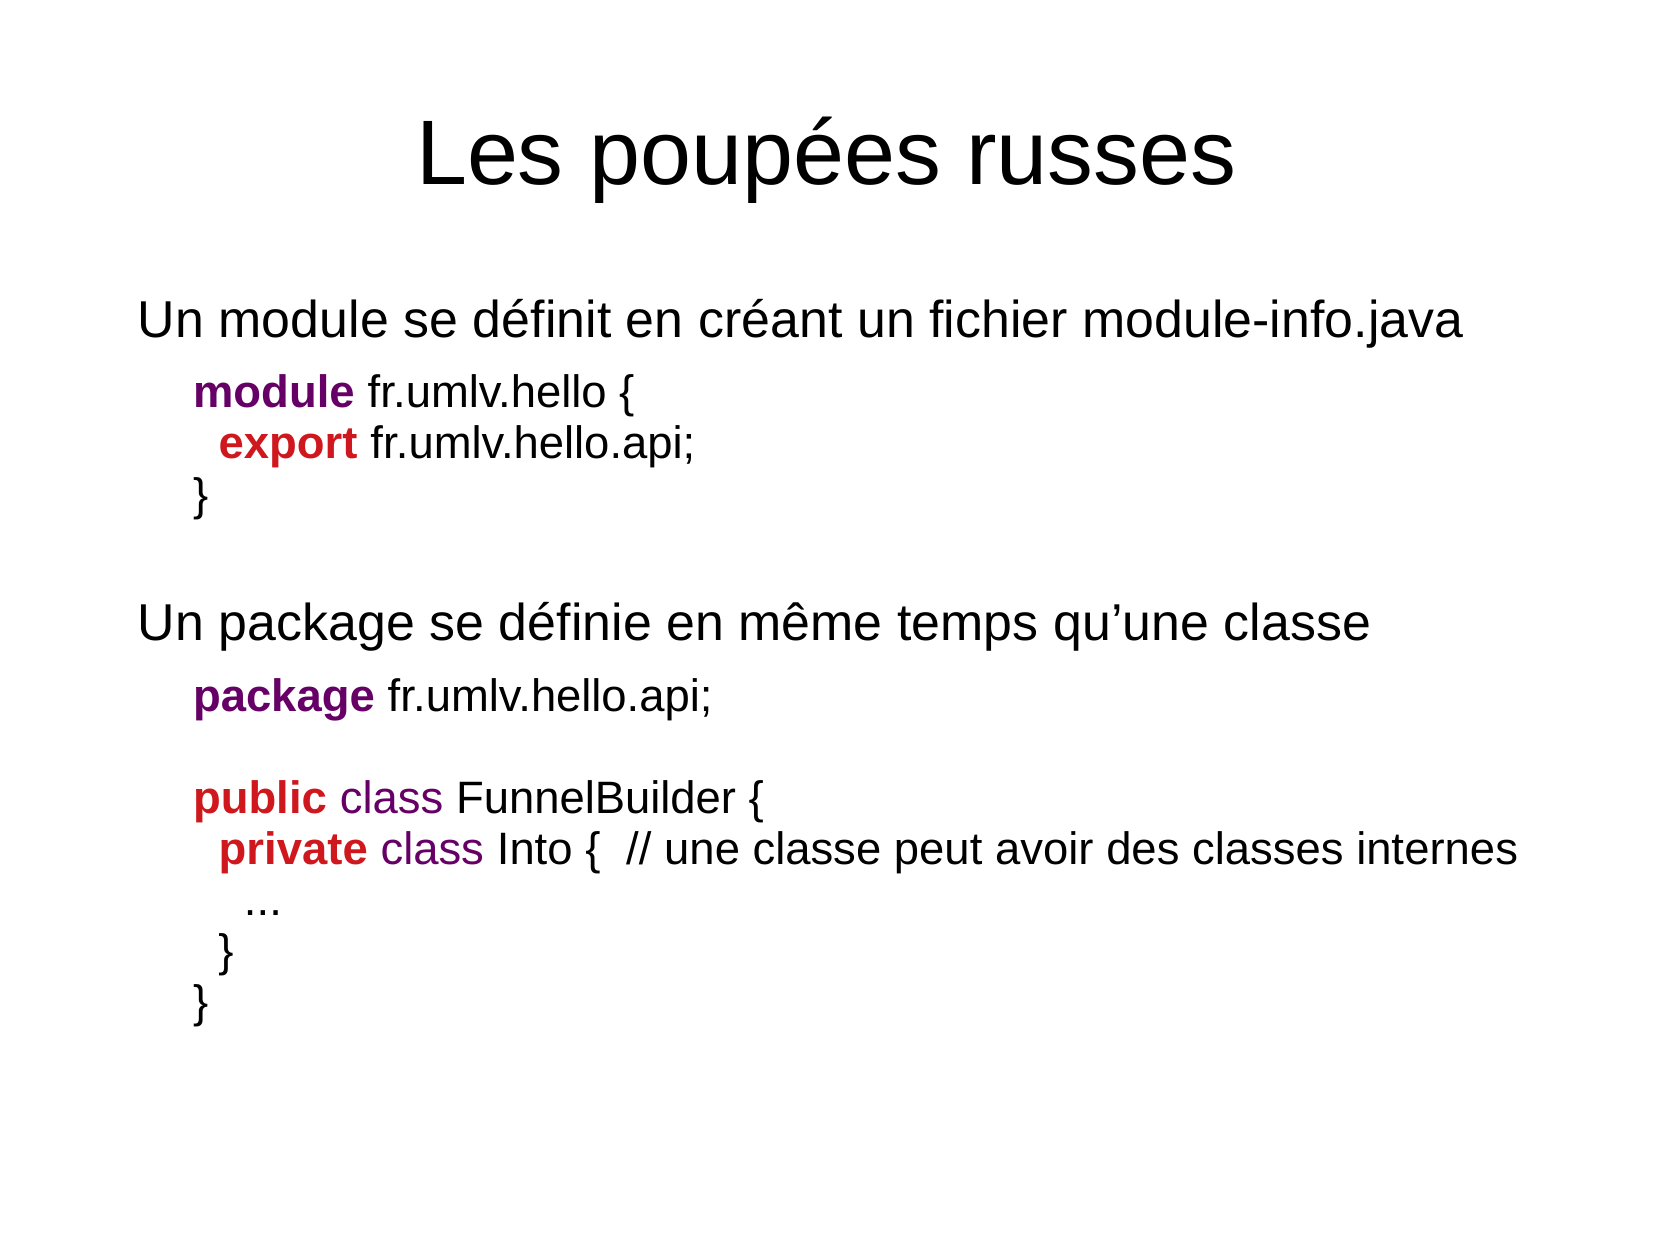

# Les poupées russes
Un module se définit en créant un fichier module-info.java
module fr.umlv.hello {
 export fr.umlv.hello.api;
}
Un package se définie en même temps qu’une classe
package fr.umlv.hello.api;
public class FunnelBuilder {
 private class Into { // une classe peut avoir des classes internes
 ...
 }
}